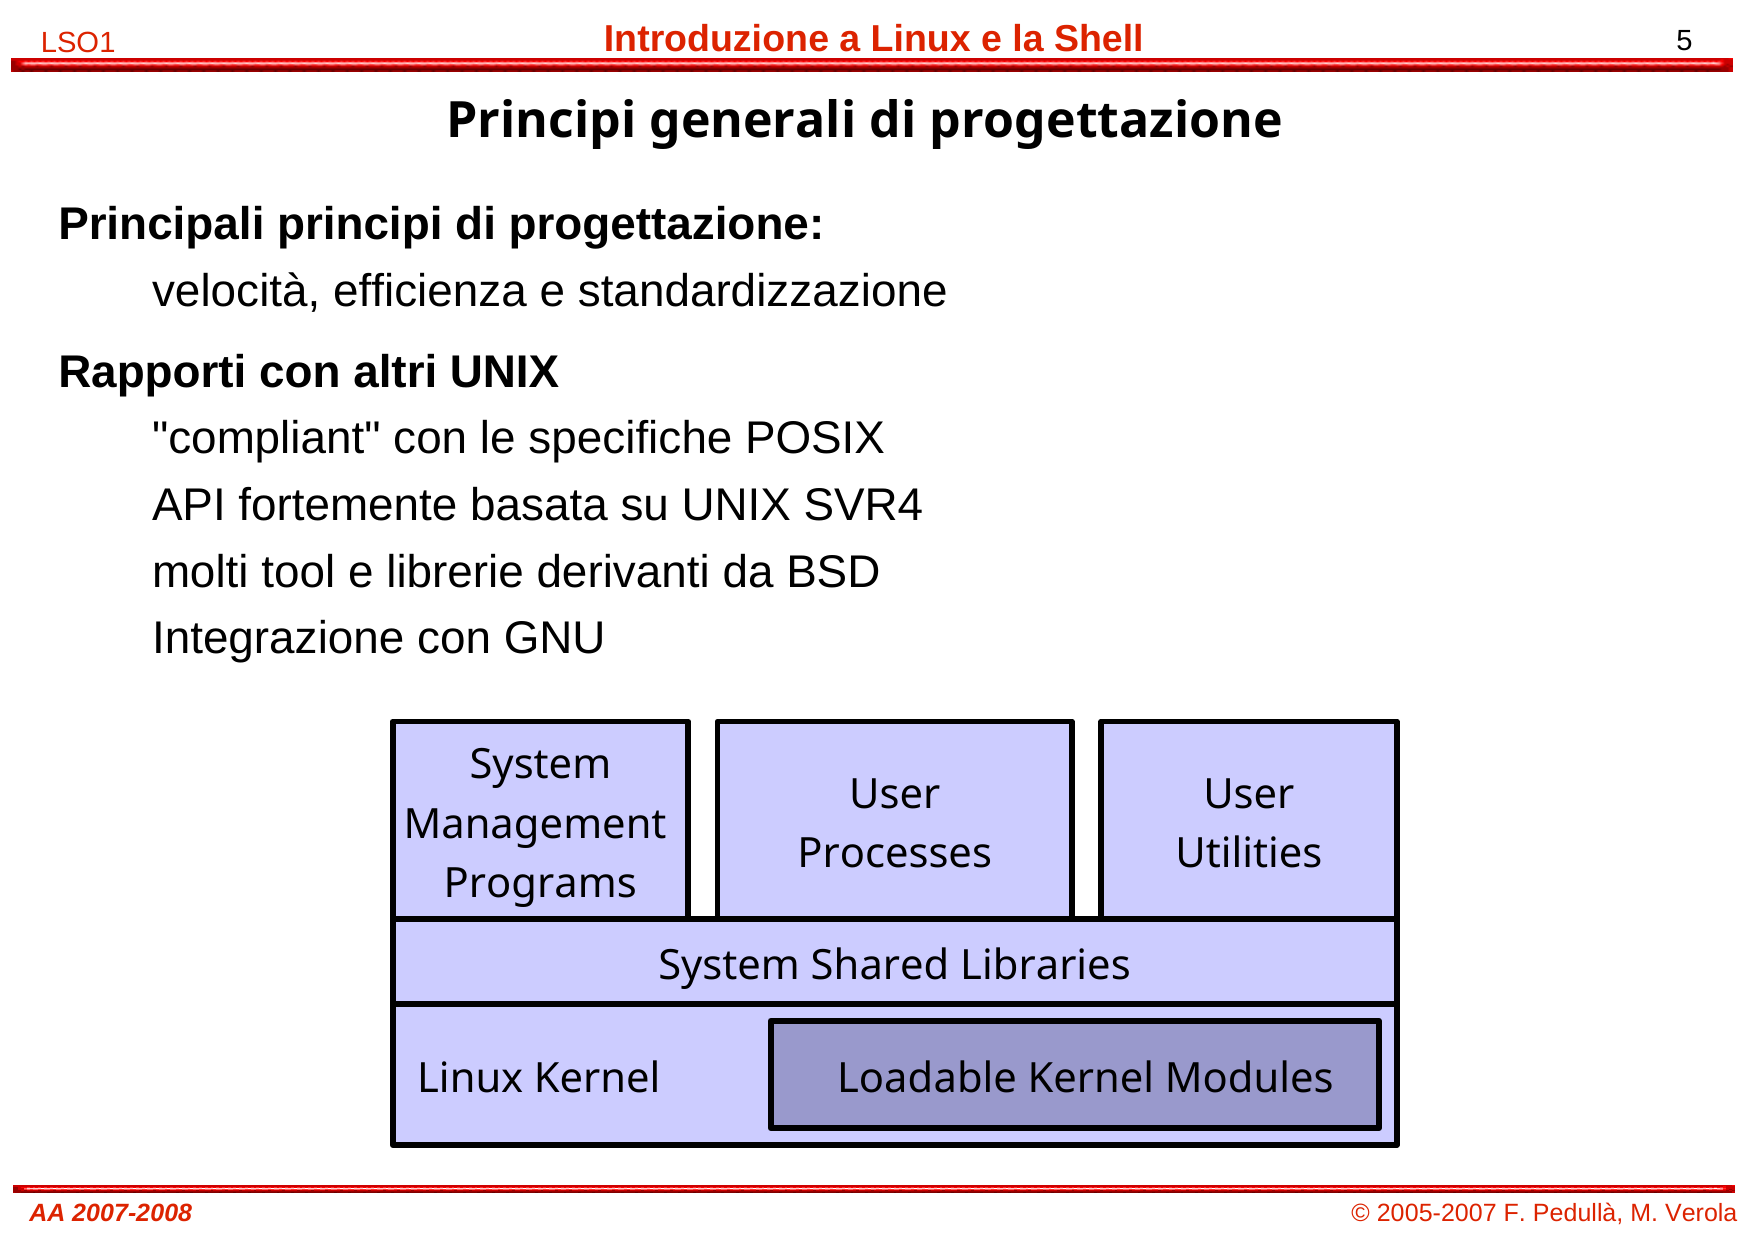

# Principi generali di progettazione
Principali principi di progettazione:
velocità, efficienza e standardizzazione
Rapporti con altri UNIX
"compliant" con le specifiche POSIX
API fortemente basata su UNIX SVR4
molti tool e librerie derivanti da BSD
Integrazione con GNU
System
Management
Programs
User
Processes
User
Utilities
System Shared Libraries
 Linux Kernel
 Loadable Kernel Modules